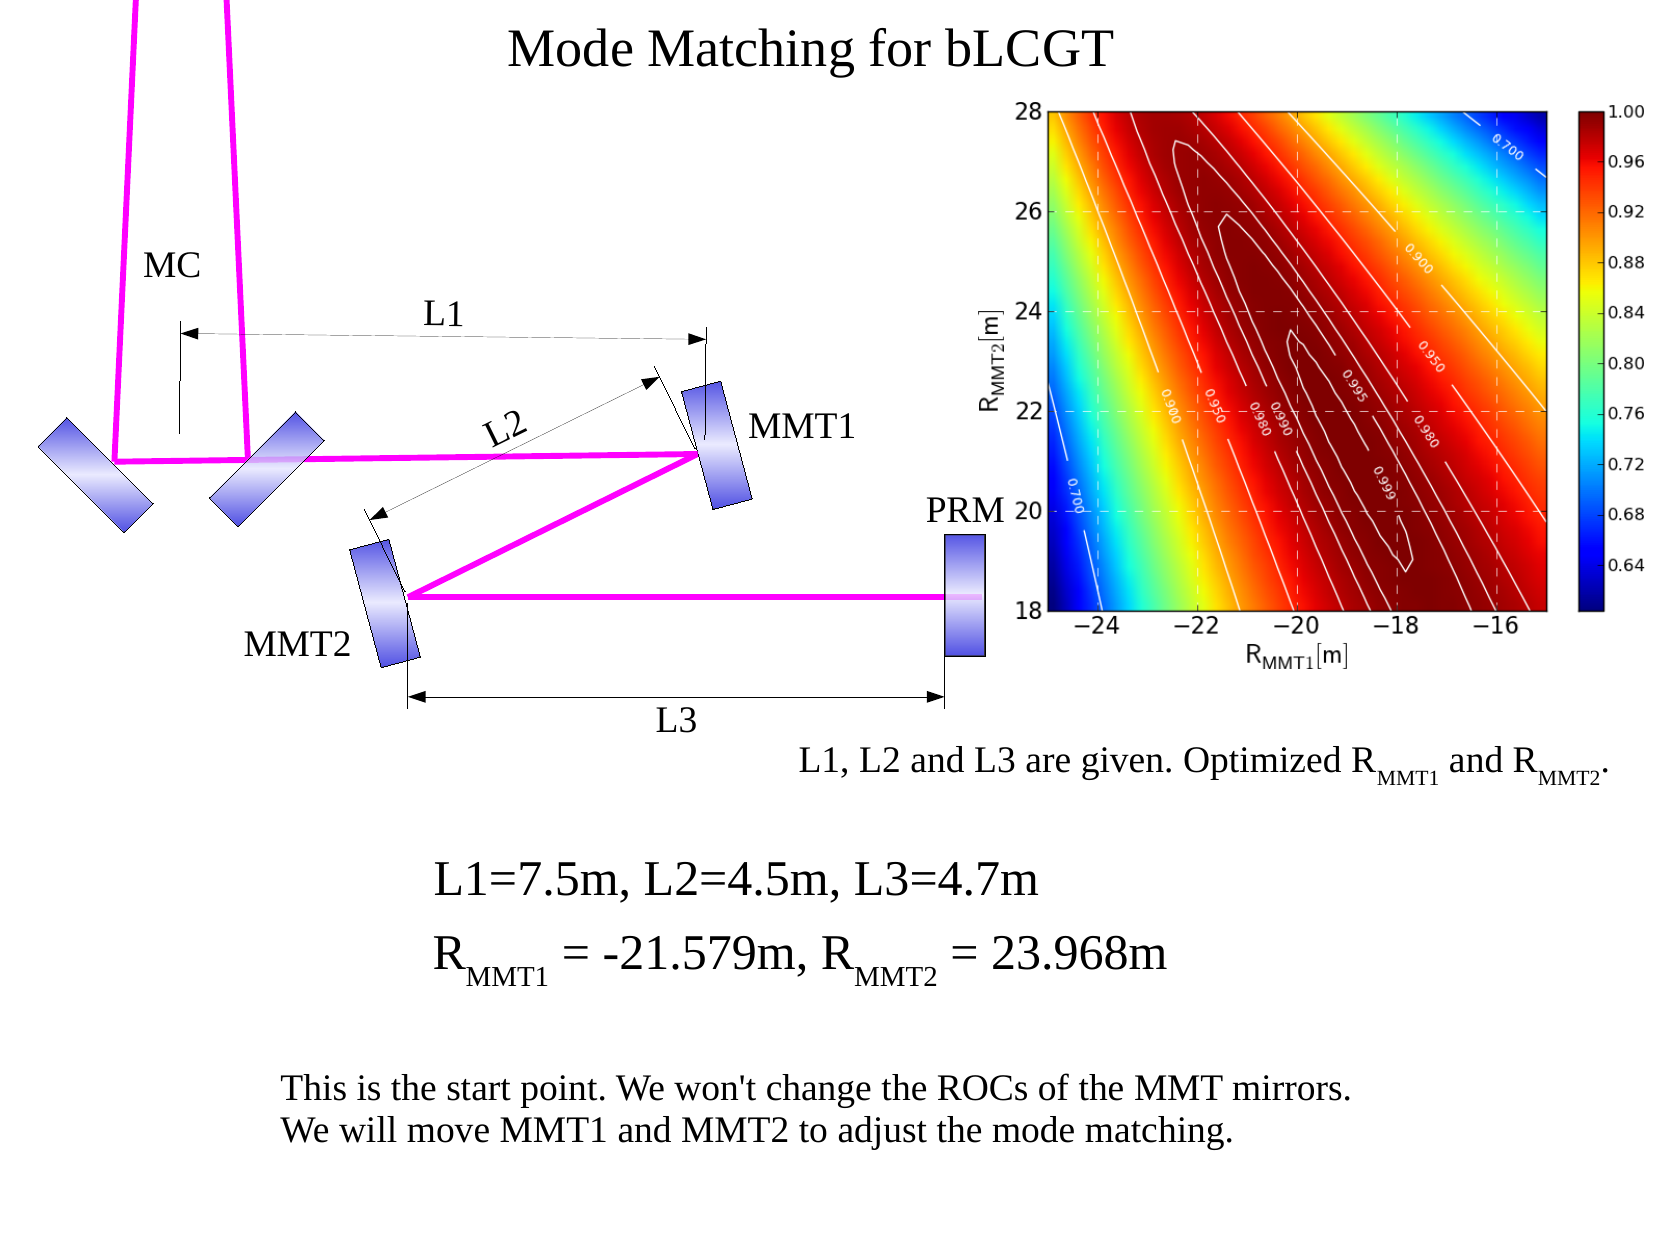

Mode Matching for bLCGT
MC
MMT1
PRM
MMT2
L1, L2 and L3 are given. Optimized RMMT1 and RMMT2.
L1=7.5m, L2=4.5m, L3=4.7m
RMMT1 = -21.579m, RMMT2 = 23.968m
This is the start point. We won't change the ROCs of the MMT mirrors.
We will move MMT1 and MMT2 to adjust the mode matching.